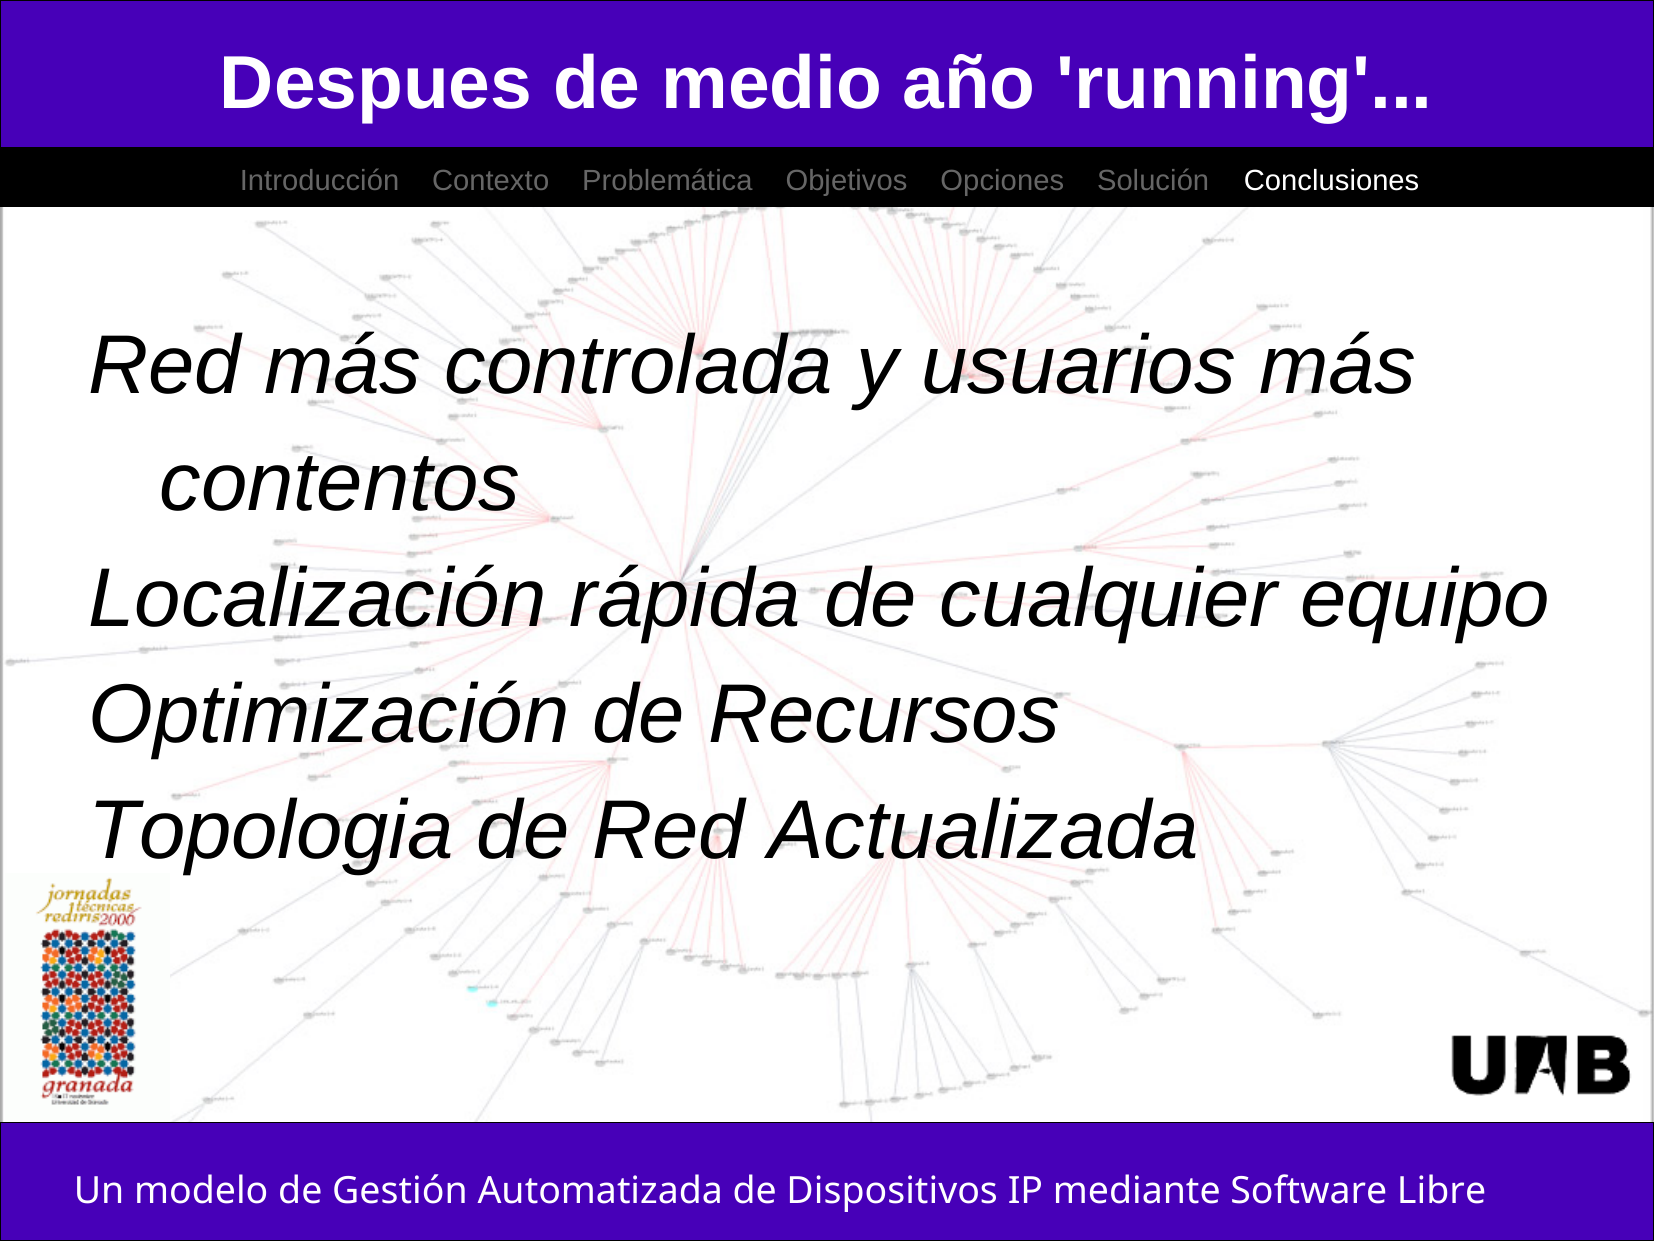

Despues de medio año 'running'...
# Introducción Contexto Problemática Objetivos Opciones Solución Conclusiones
Red más controlada y usuarios más contentos
Localización rápida de cualquier equipo
Optimización de Recursos
Topologia de Red Actualizada